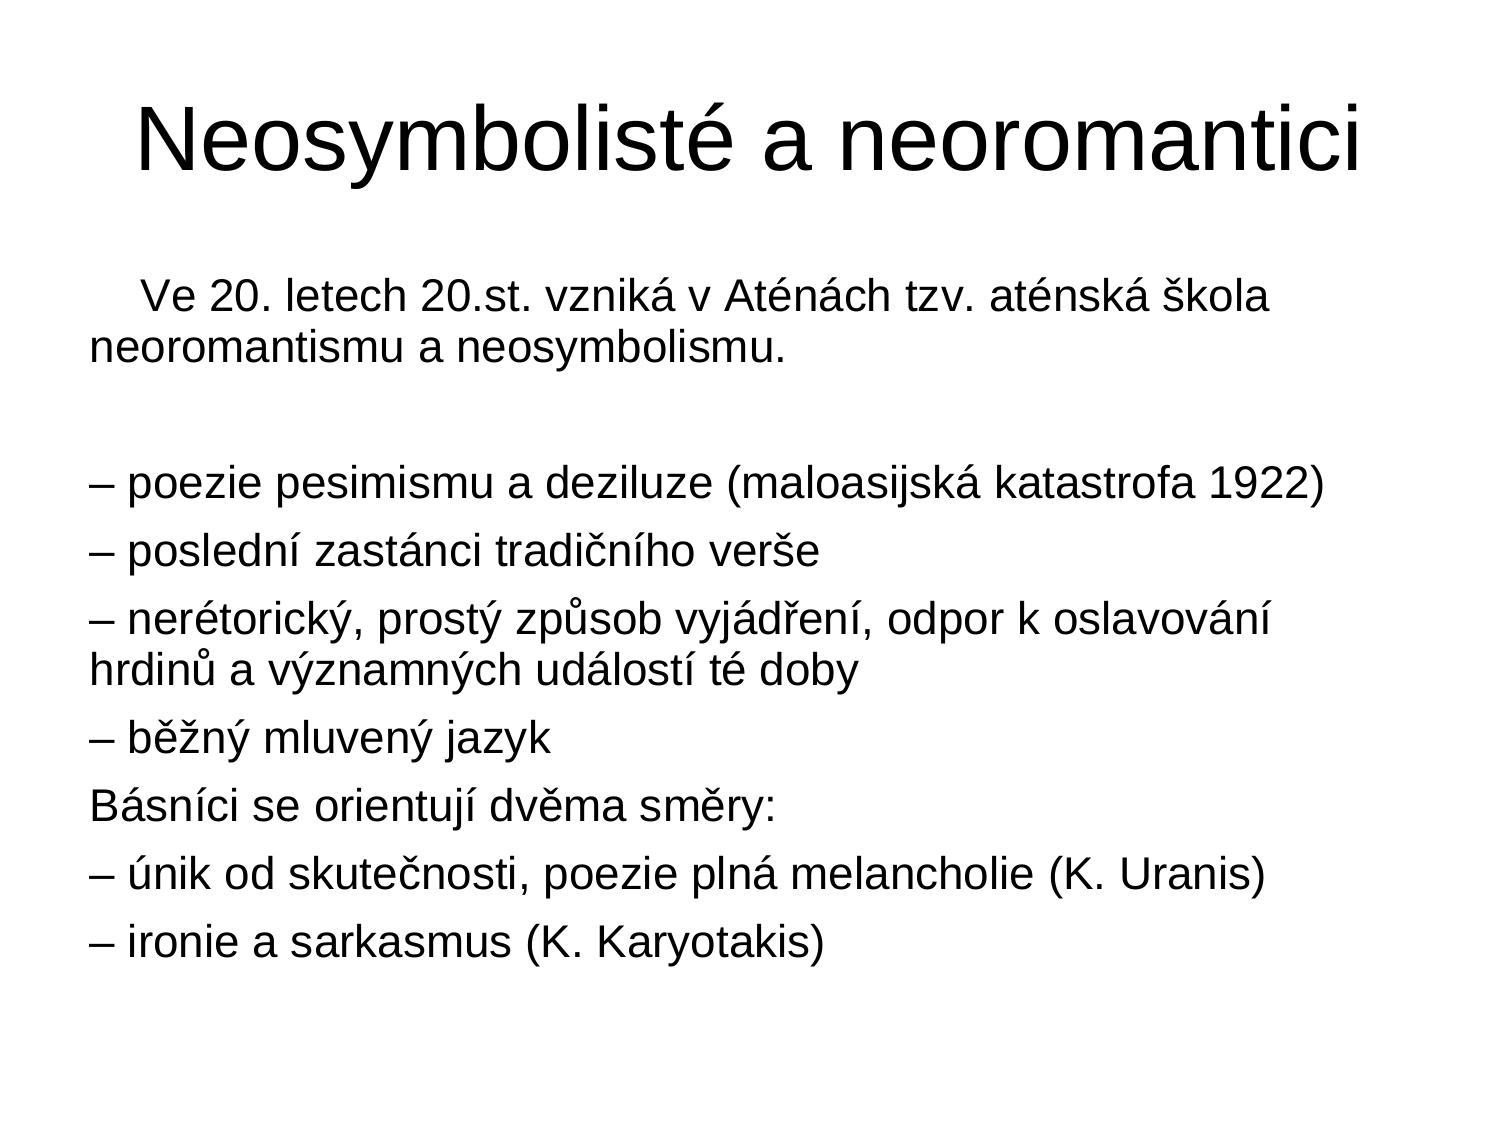

# Neosymbolisté a neoromantici
 Ve 20. letech 20.st. vzniká v Aténách tzv. aténská škola neoromantismu a neosymbolismu.
– poezie pesimismu a deziluze (maloasijská katastrofa 1922)
– poslední zastánci tradičního verše
– nerétorický, prostý způsob vyjádření, odpor k oslavování hrdinů a významných událostí té doby
– běžný mluvený jazyk
Básníci se orientují dvěma směry:
– únik od skutečnosti, poezie plná melancholie (K. Uranis)
– ironie a sarkasmus (K. Karyotakis)